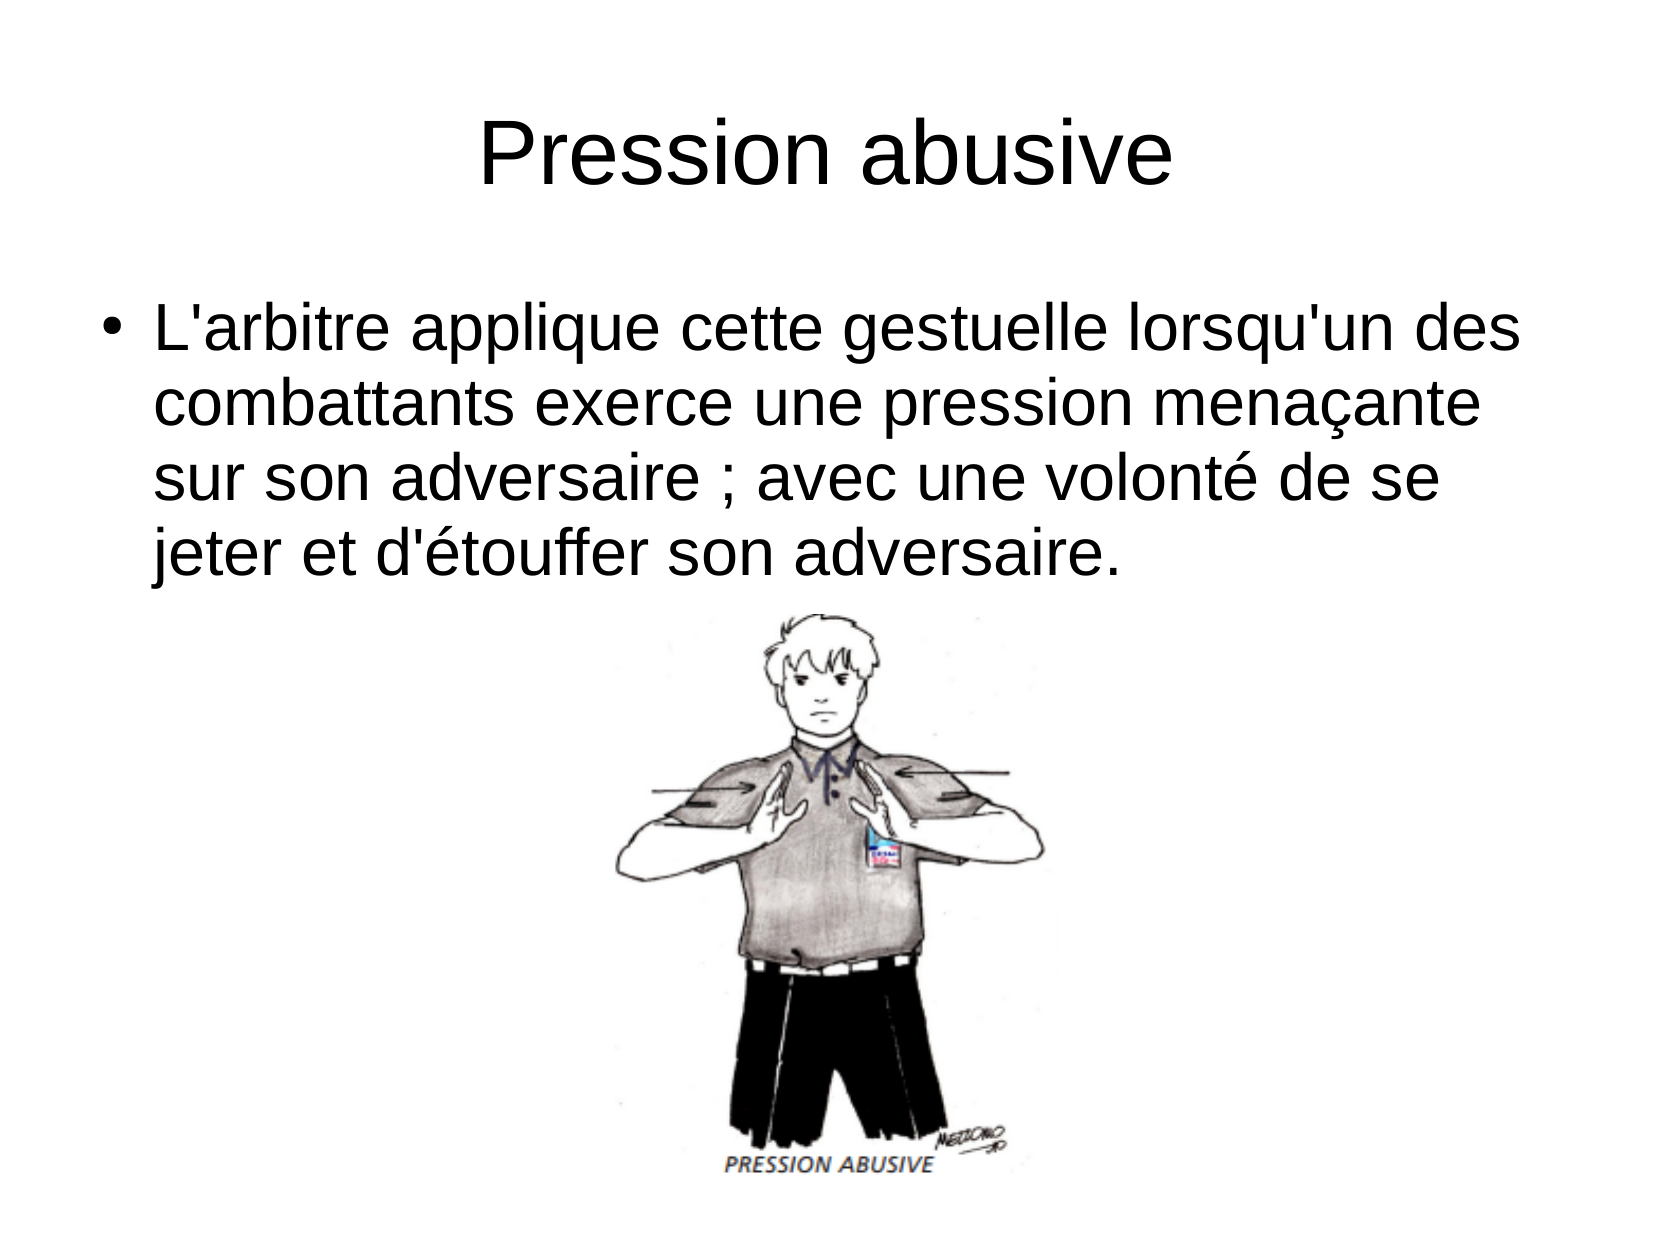

# Pression abusive
L'arbitre applique cette gestuelle lorsqu'un des combattants exerce une pression menaçante sur son adversaire ; avec une volonté de se jeter et d'étouffer son adversaire.